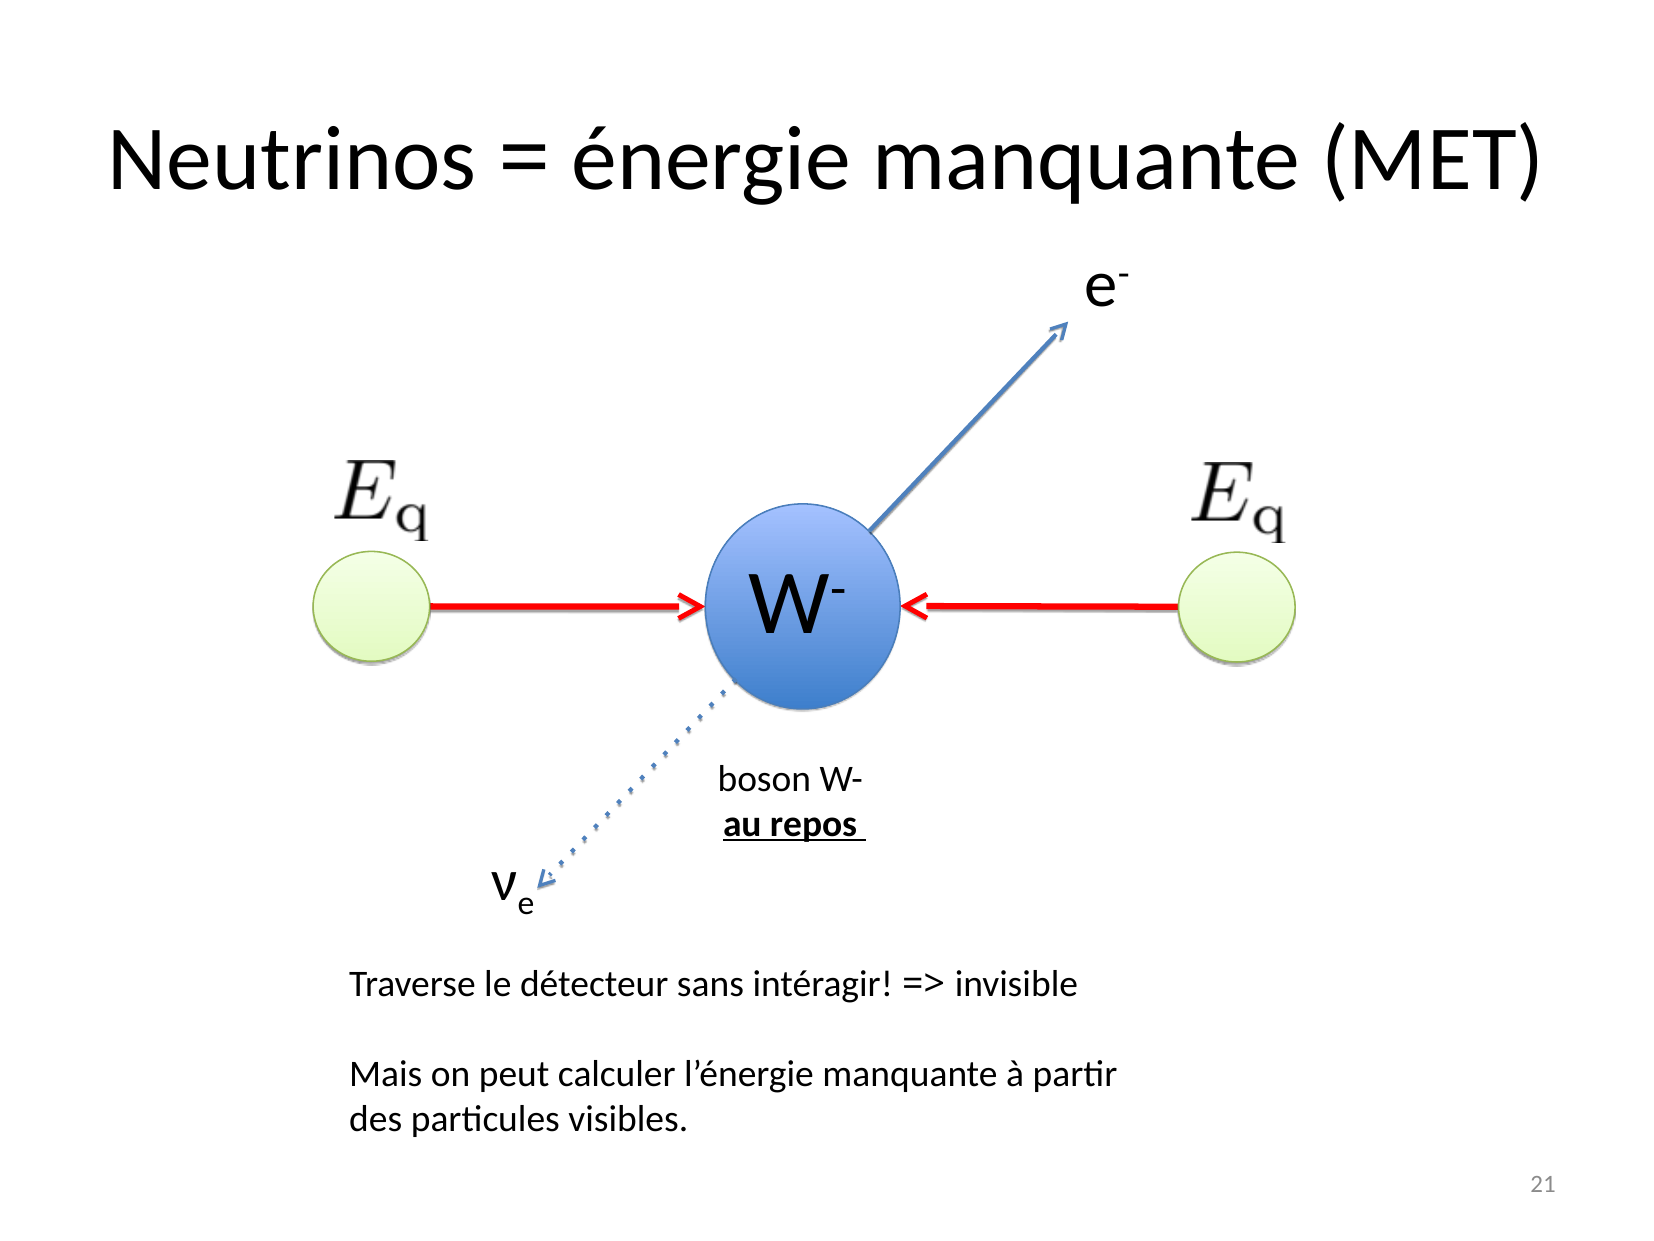

# Neutrinos = énergie manquante (MET)
e-
W-
boson W-
au repos
νe
Traverse le détecteur sans intéragir! => invisible
Mais on peut calculer l’énergie manquante à partir des particules visibles.